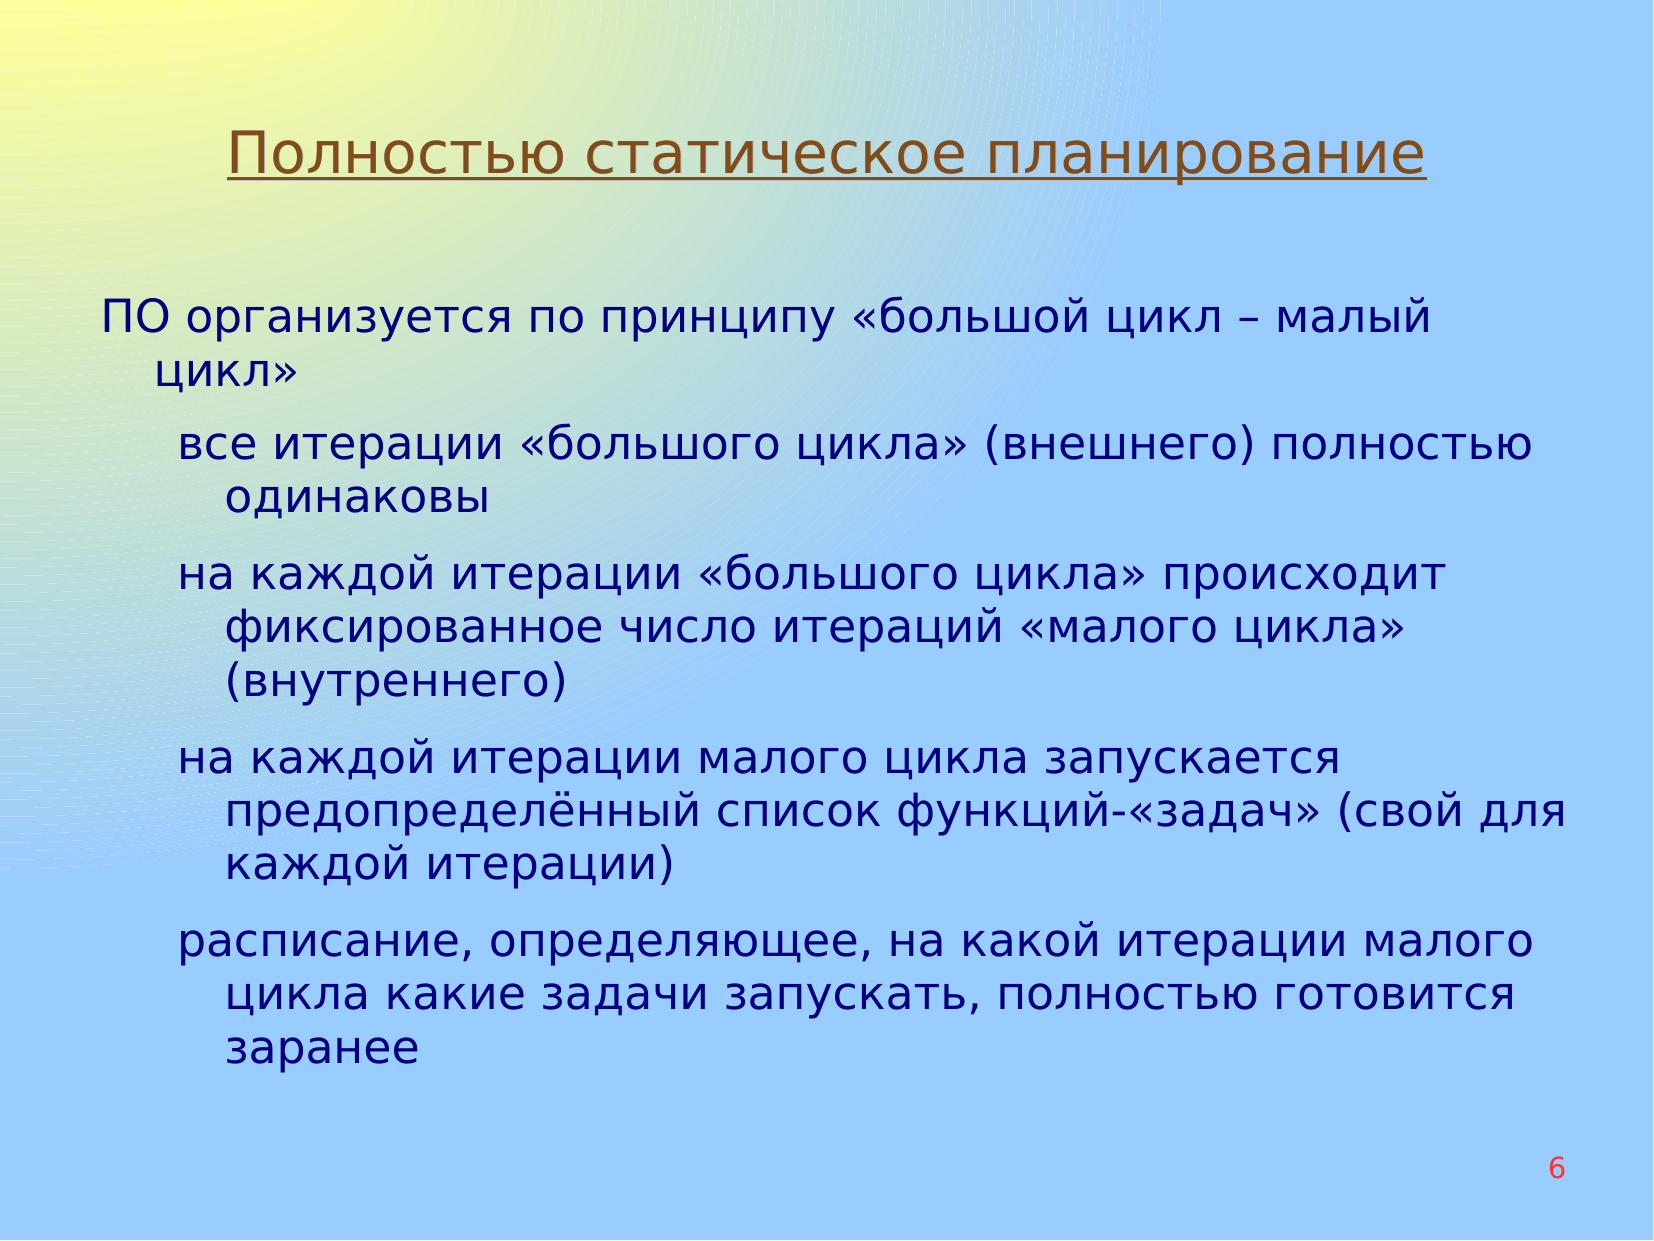

# Полностью статическое планирование
ПО организуется по принципу «большой цикл – малый цикл»
все итерации «большого цикла» (внешнего) полностью одинаковы
на каждой итерации «большого цикла» происходит фиксированное число итераций «малого цикла» (внутреннего)
на каждой итерации малого цикла запускается предопределённый список функций-«задач» (свой для каждой итерации)
расписание, определяющее, на какой итерации малого цикла какие задачи запускать, полностью готовится заранее
6